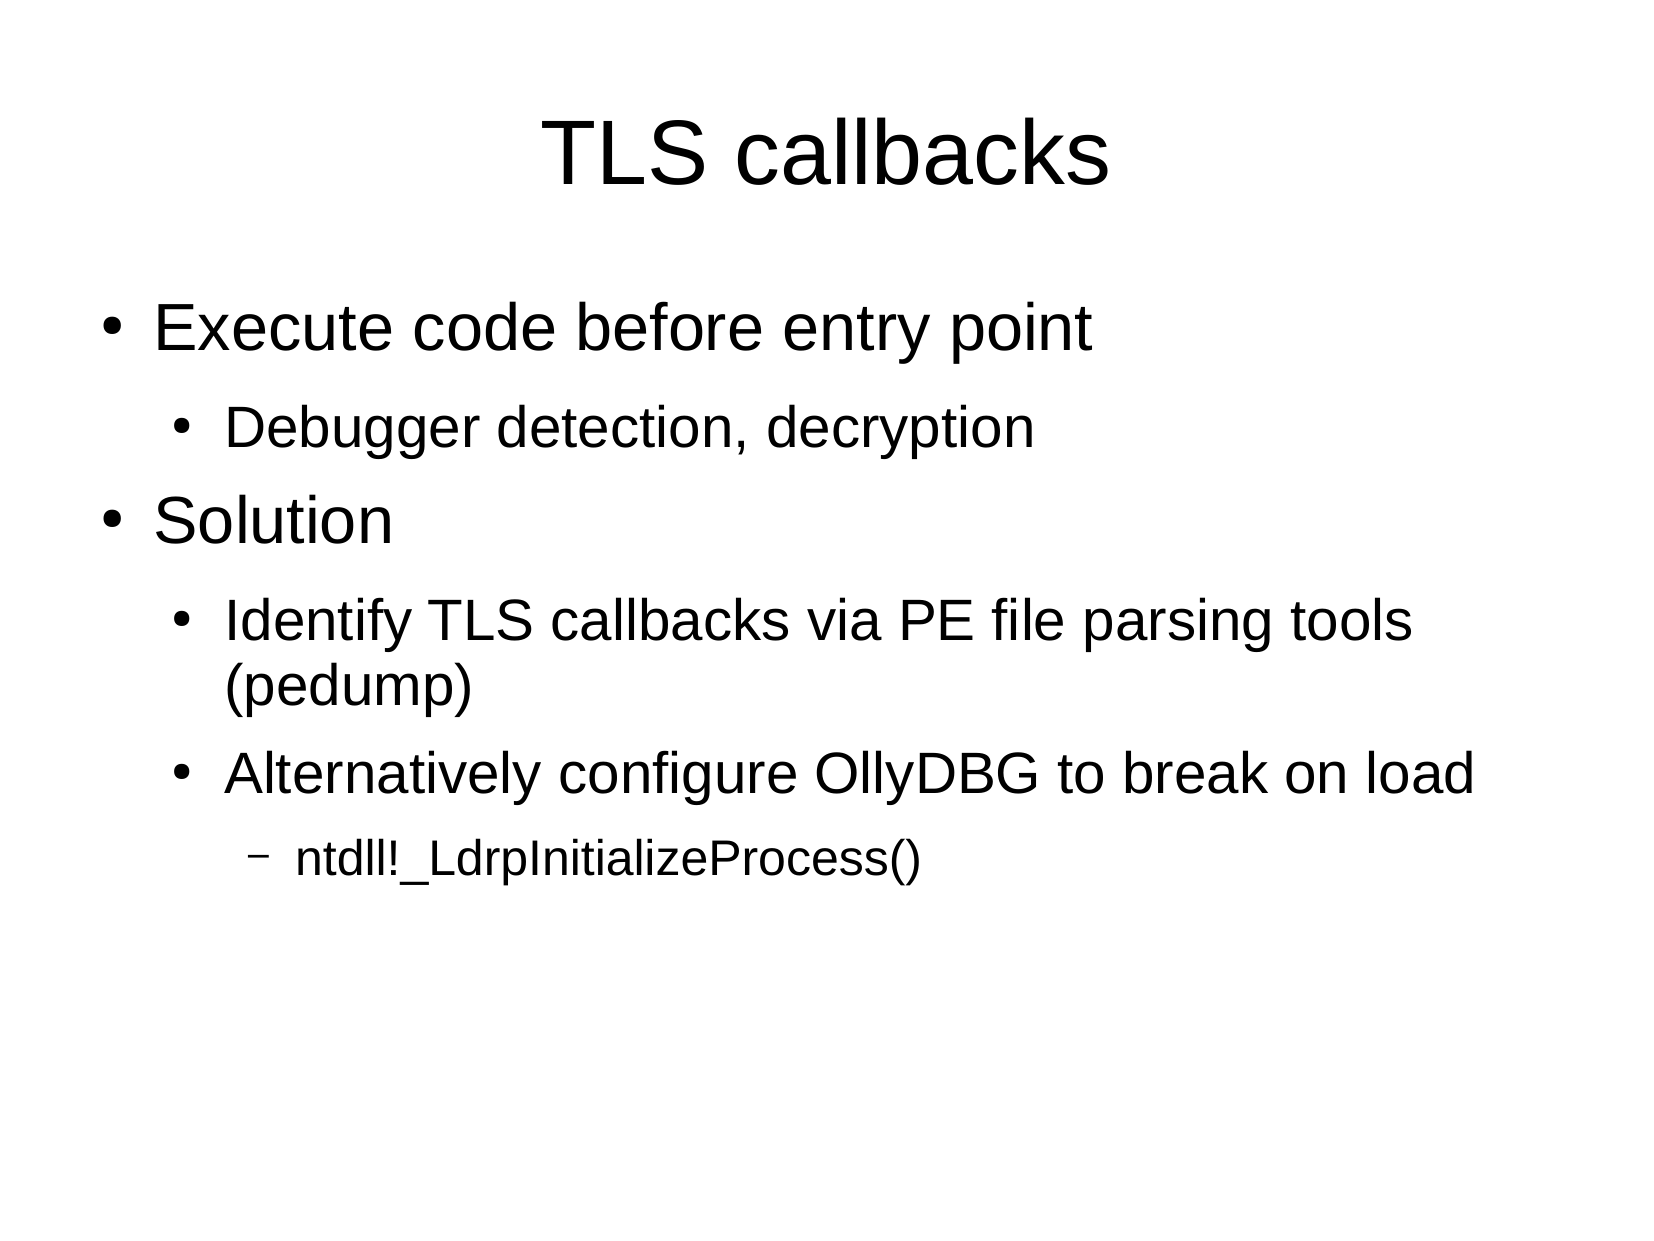

# TLS callbacks
Execute code before entry point
Debugger detection, decryption
Solution
Identify TLS callbacks via PE file parsing tools (pedump)
Alternatively configure OllyDBG to break on load
ntdll!_LdrpInitializeProcess()